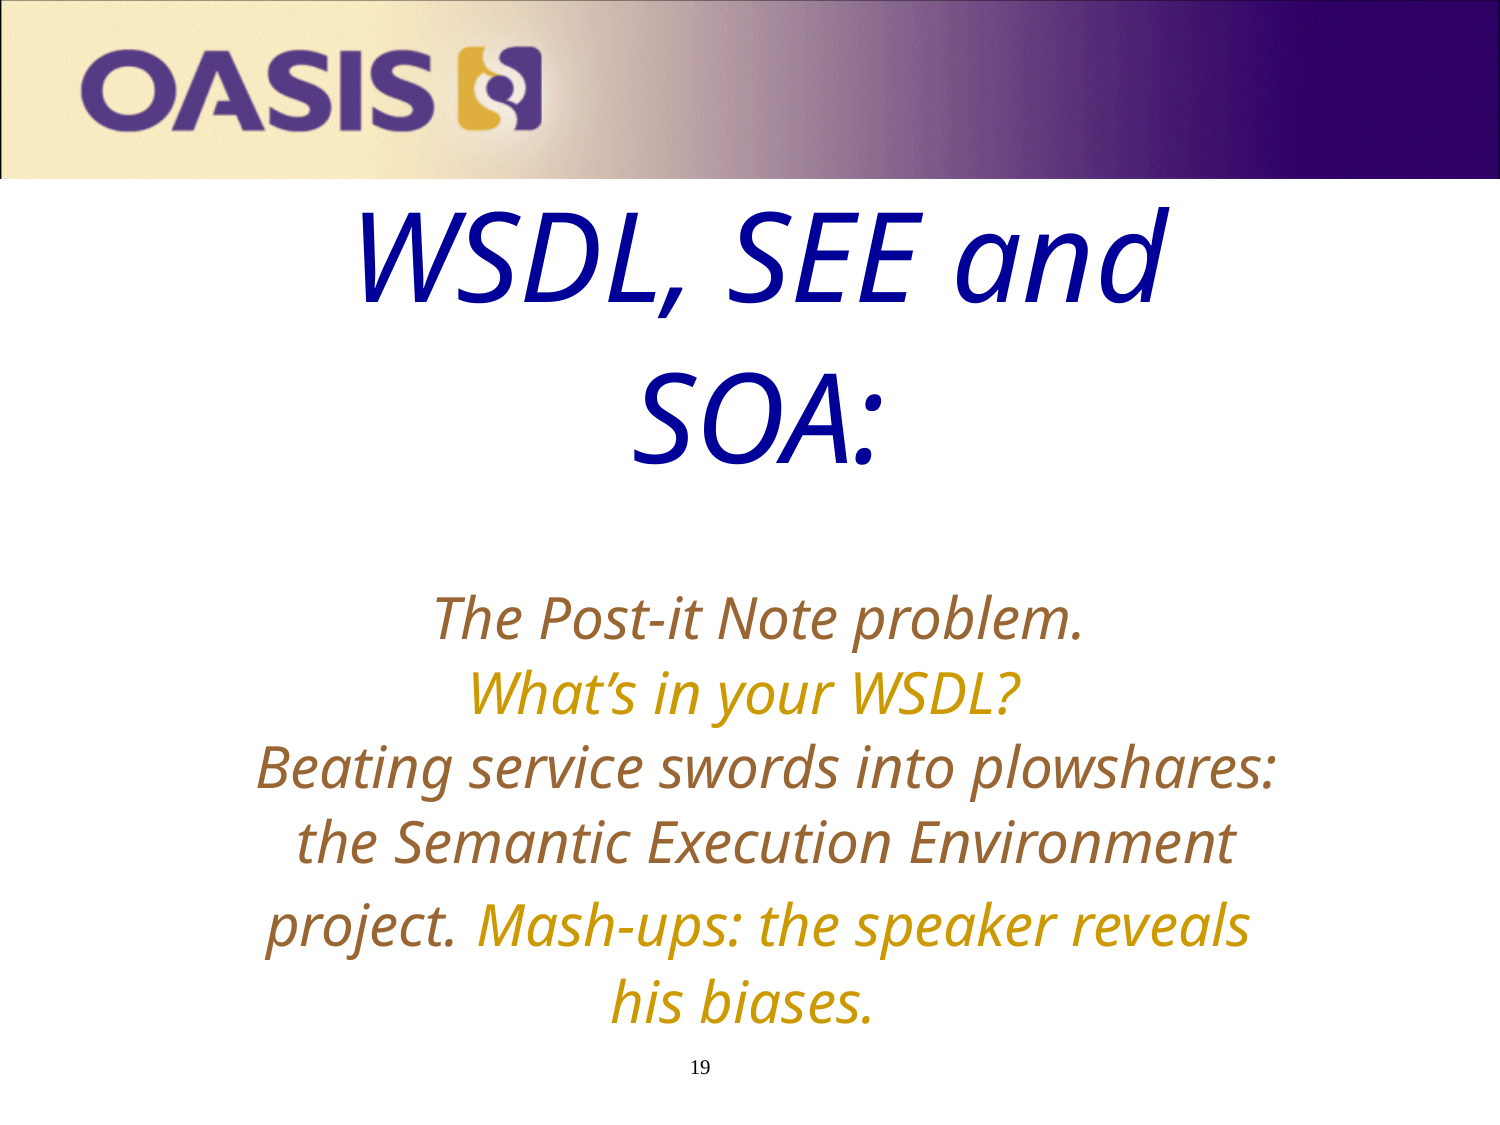

# WSDL, SEE and SOA: The Post-it Note problem. What’s in your WSDL? Beating service swords into plowshares: the Semantic Execution Environment project. Mash-ups: the speaker reveals his biases.